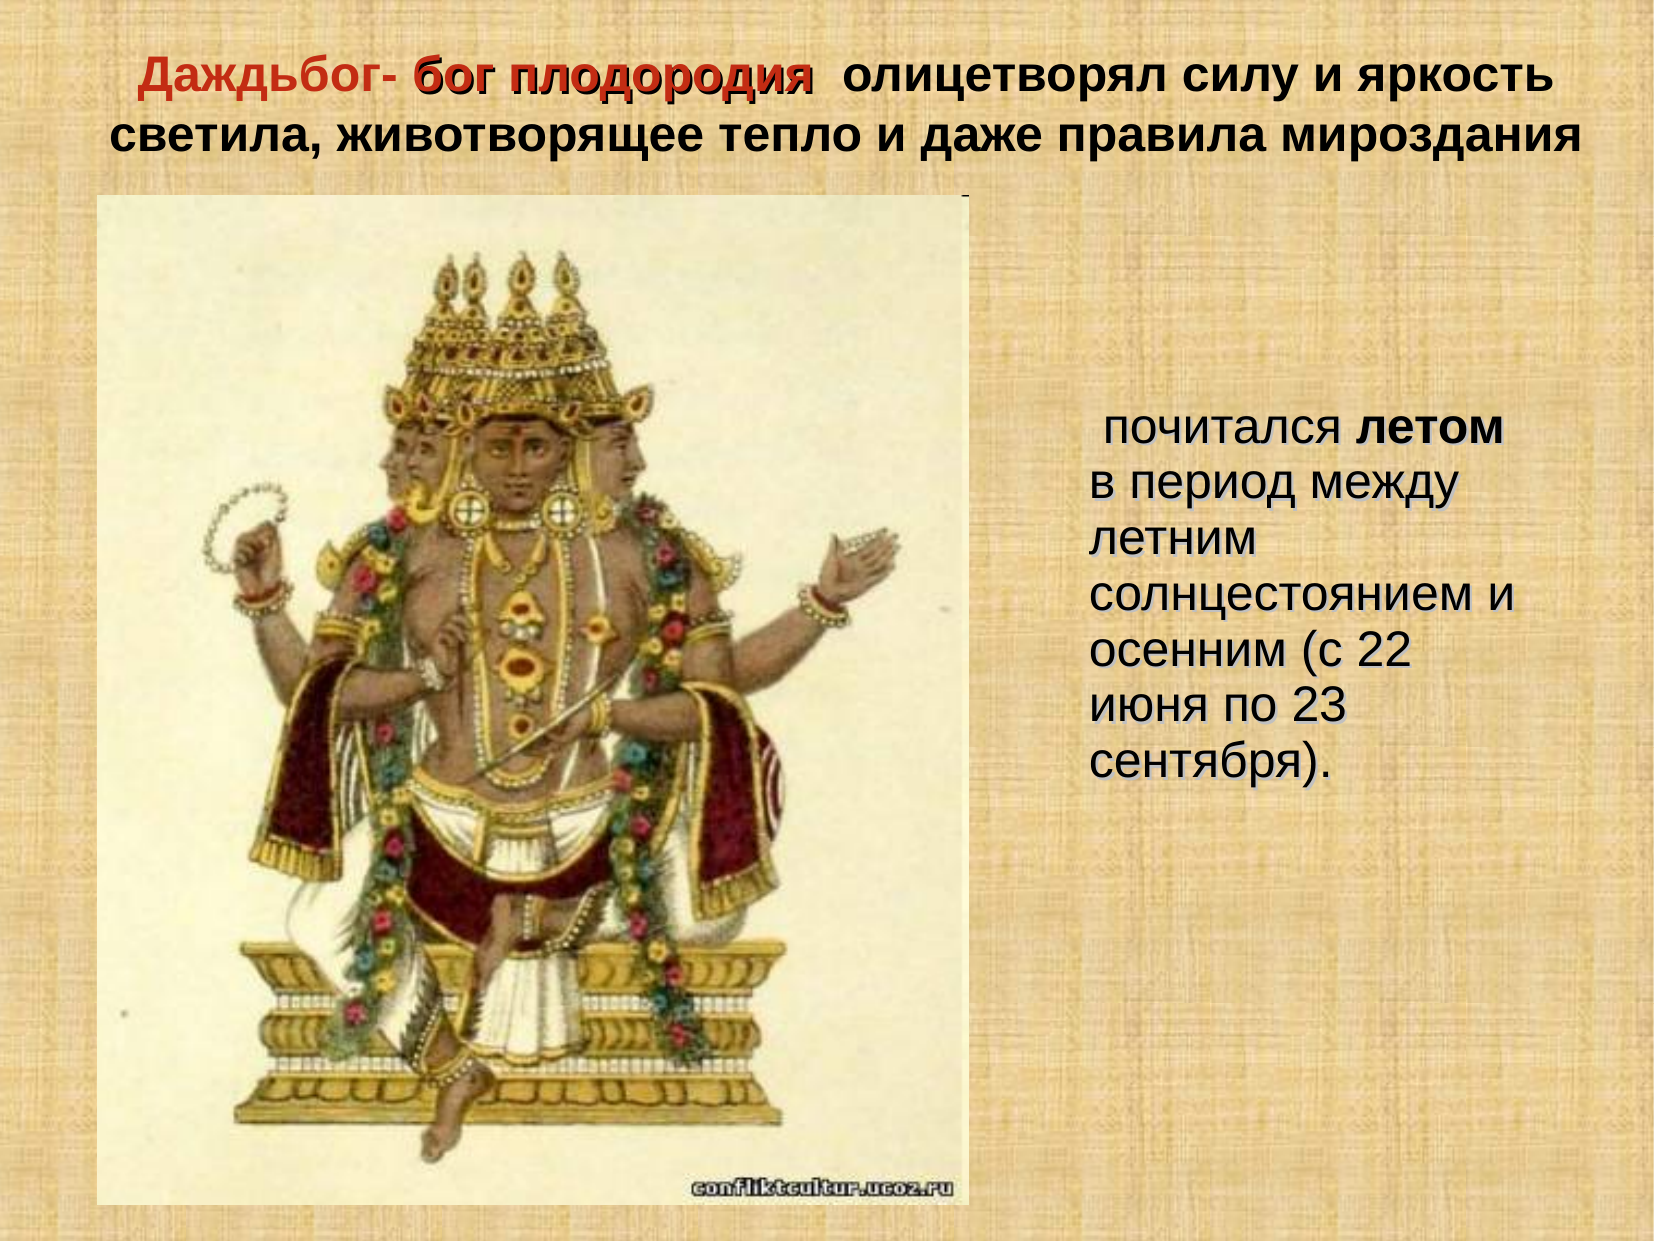

Даждьбог- бог плодородия олицетворял силу и яркость светила, животворящее тепло и даже правила мироздания
 почитался летом в период между летним солнцестоянием и осенним (с 22 июня по 23 сентября).